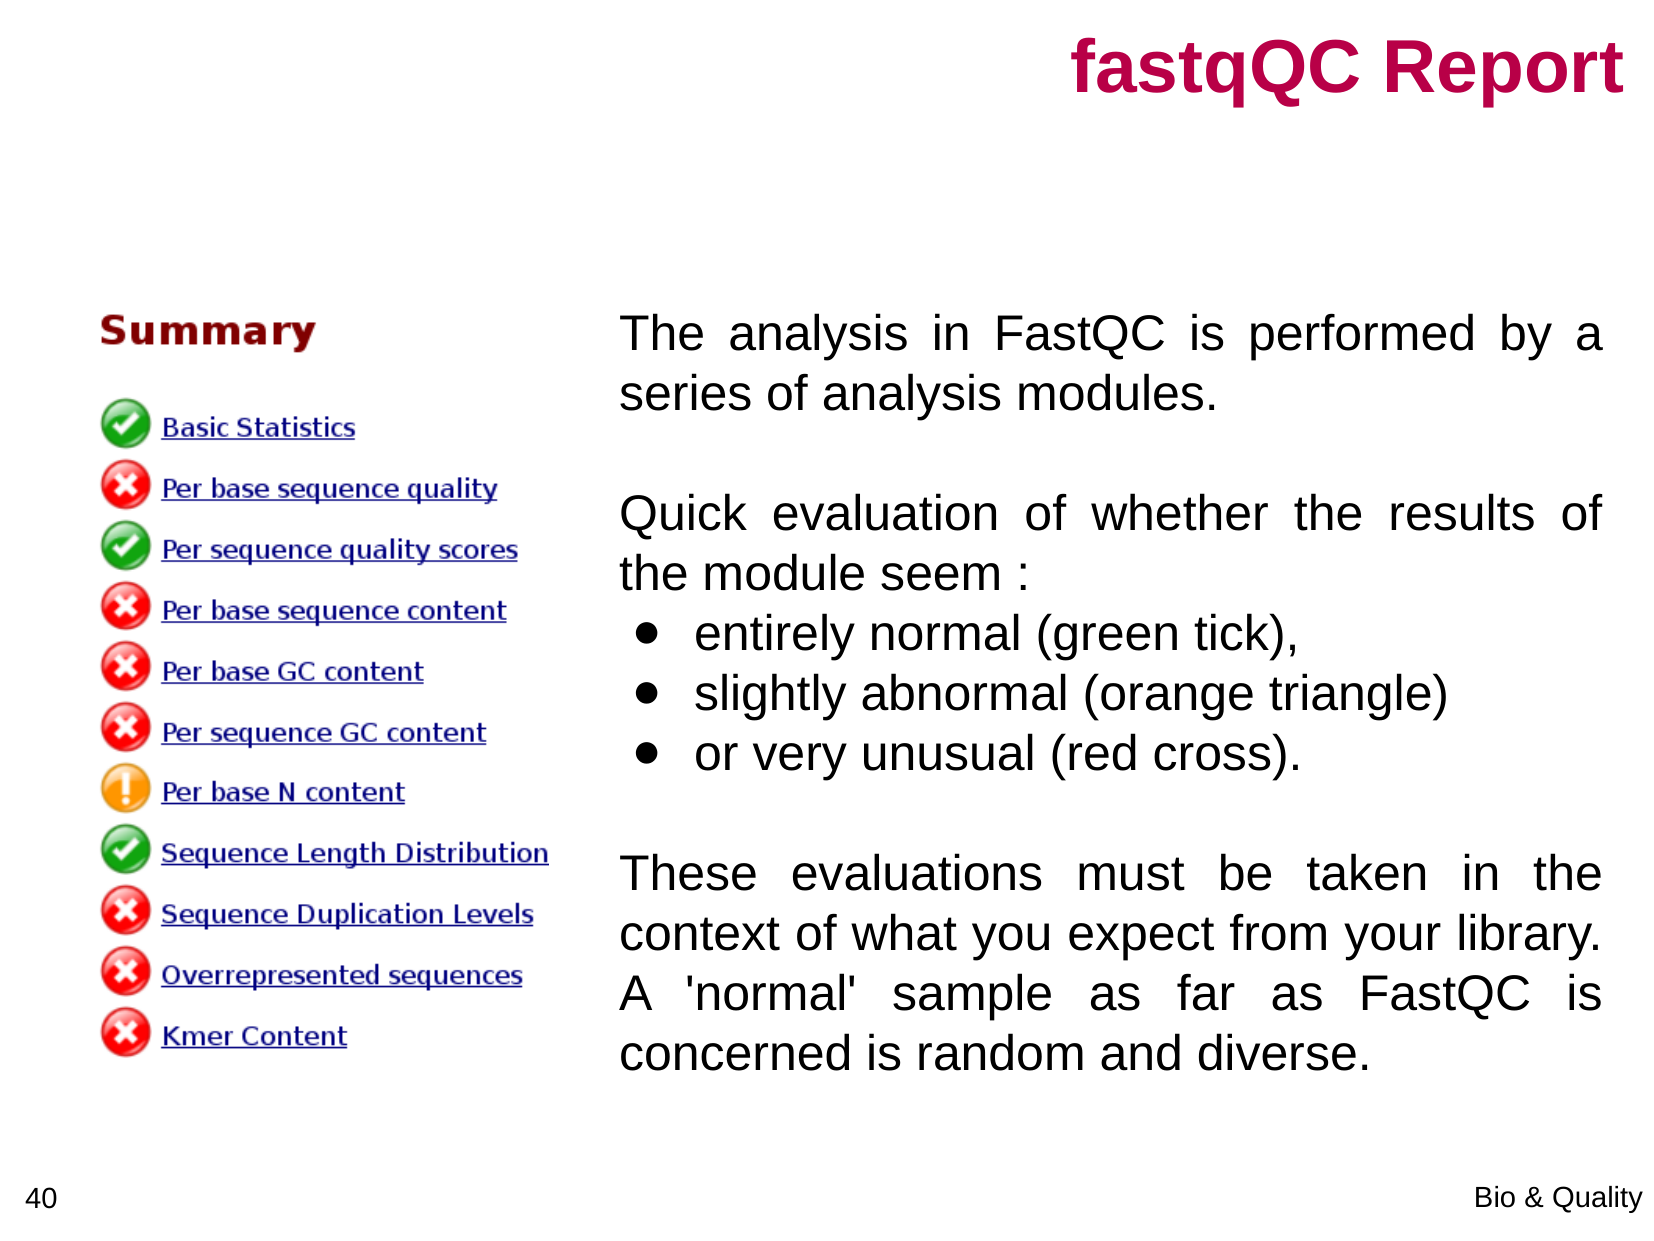

fastqQC Report
The analysis in FastQC is performed by a series of analysis modules.
Quick evaluation of whether the results of the module seem :
entirely normal (green tick),
slightly abnormal (orange triangle)
or very unusual (red cross).
These evaluations must be taken in the context of what you expect from your library. A 'normal' sample as far as FastQC is concerned is random and diverse.